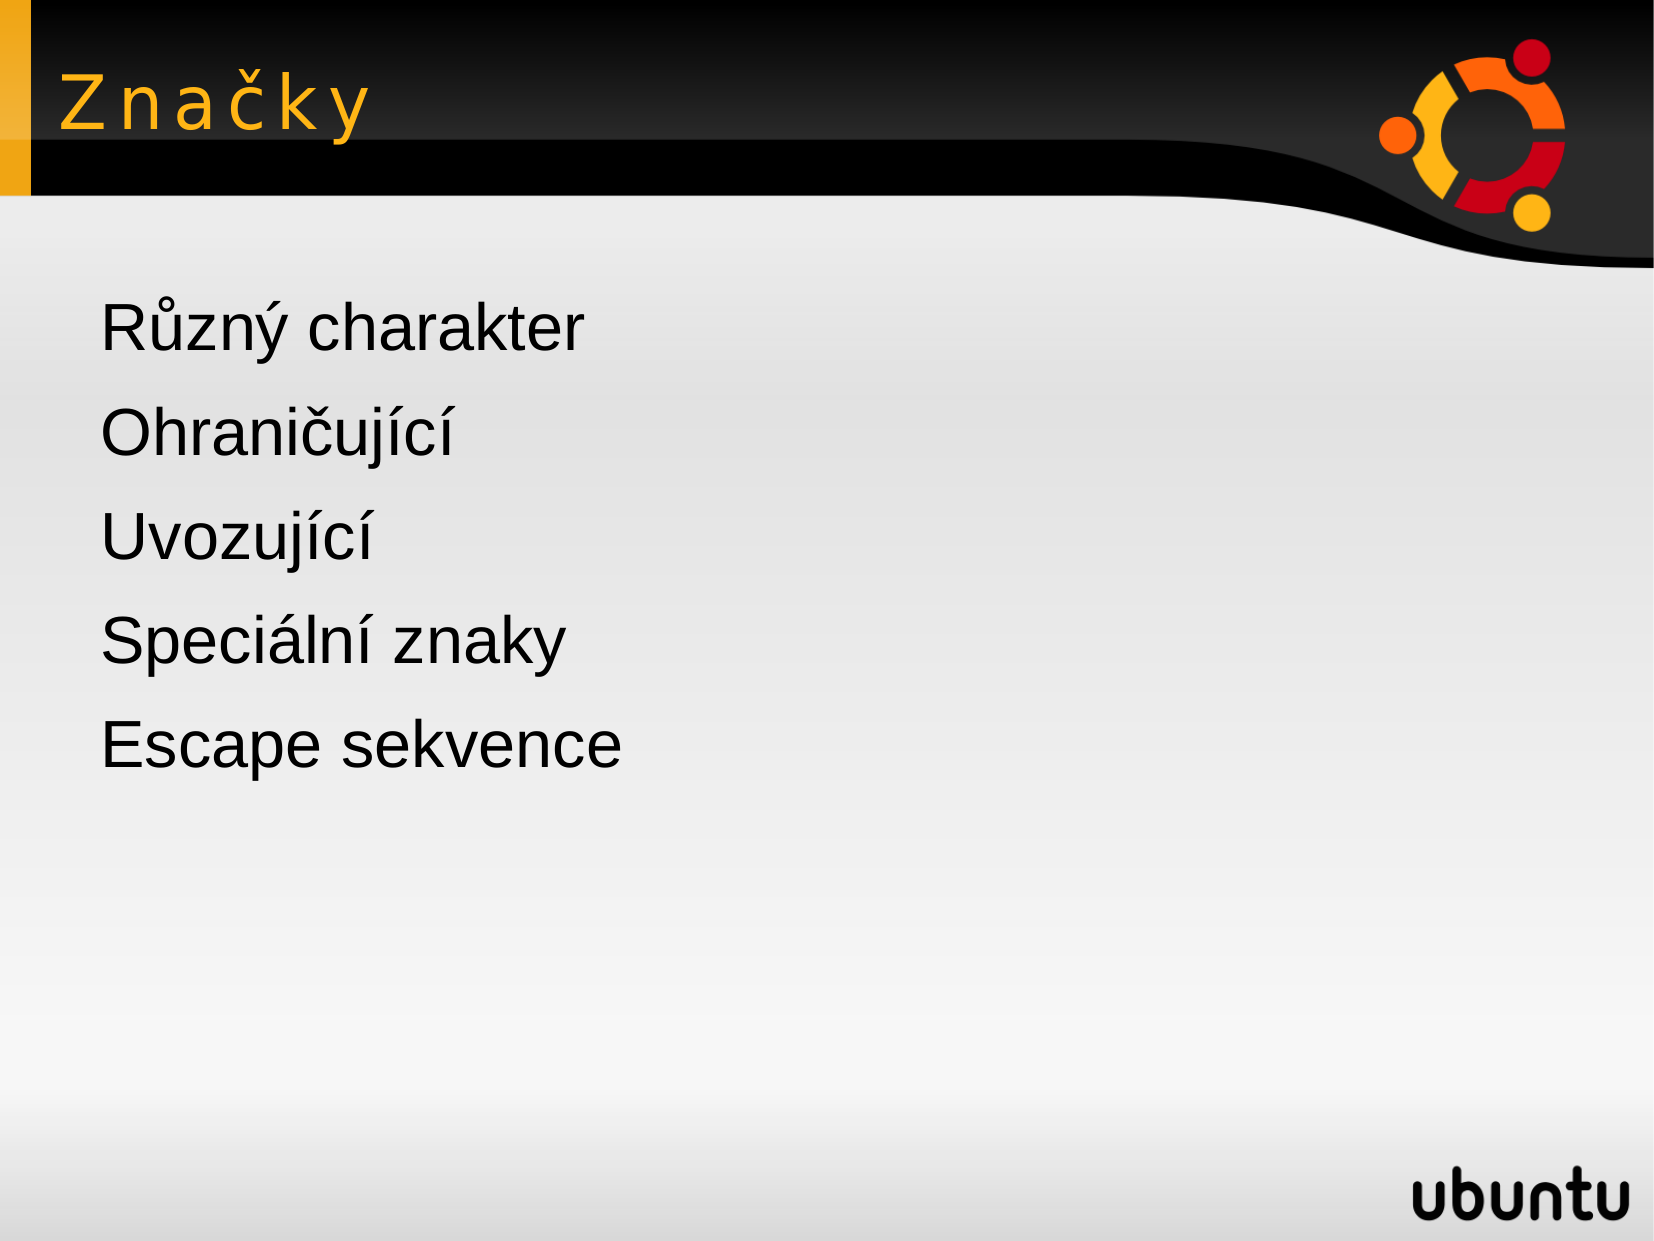

# Značky
Různý charakter
Ohraničující
Uvozující
Speciální znaky
Escape sekvence